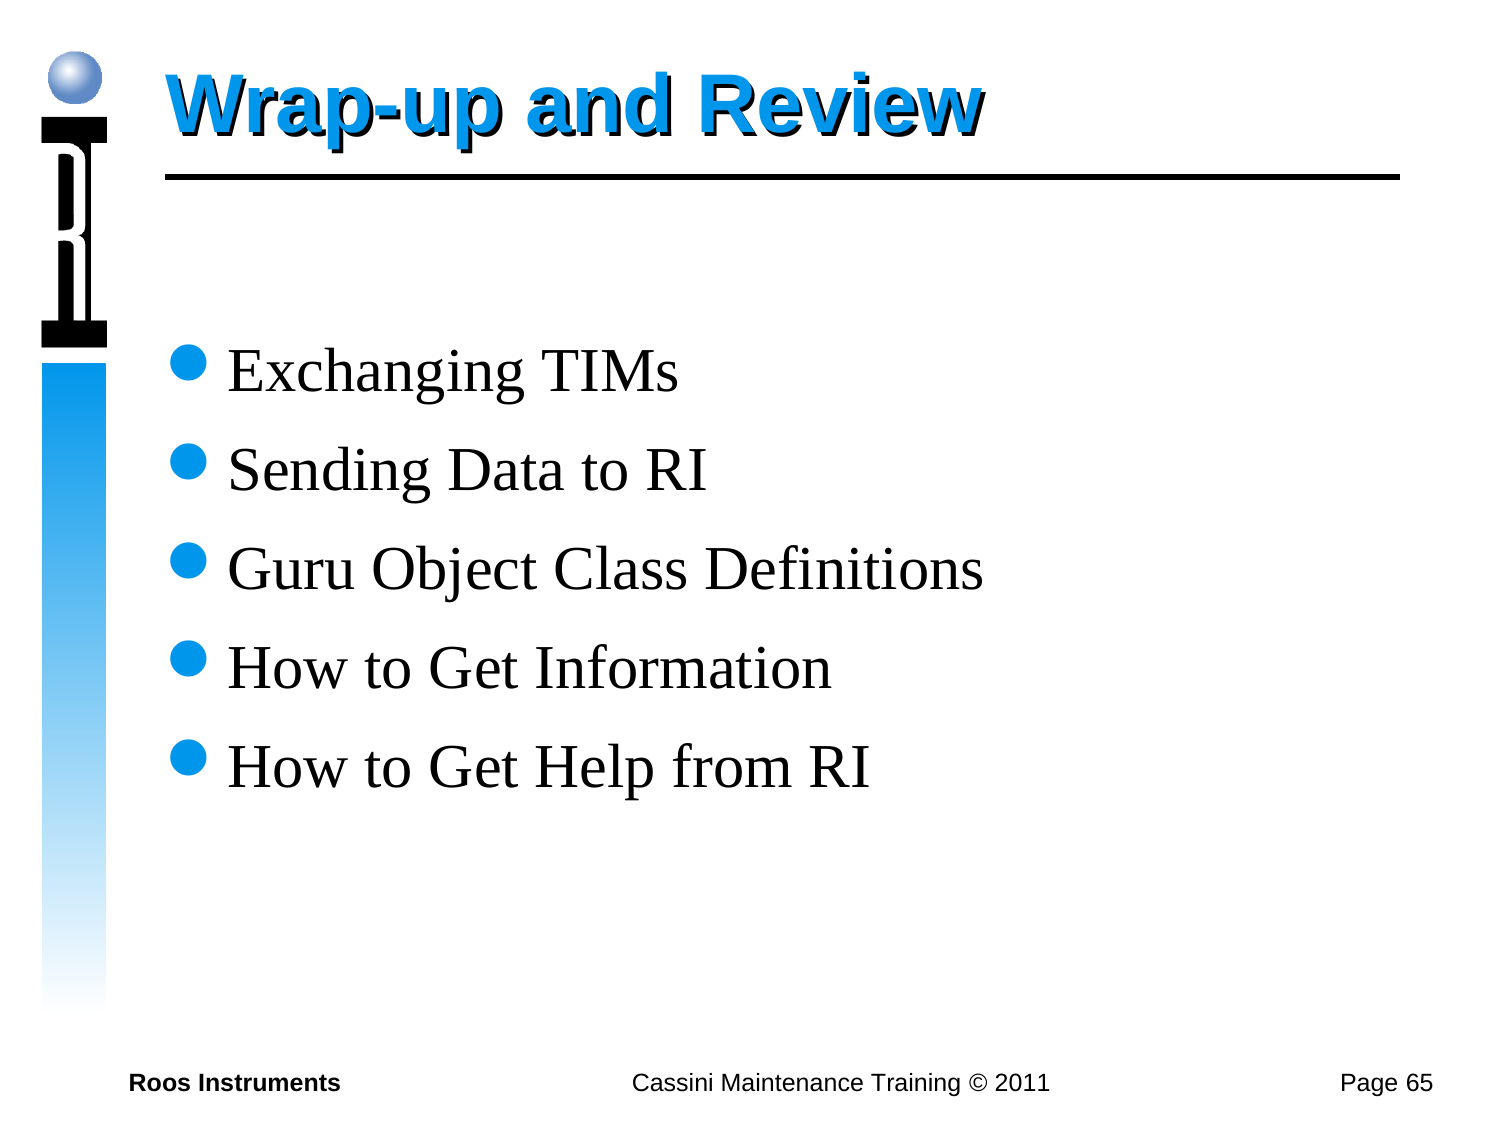

# Wrap-up and Review
Exchanging TIMs
Sending Data to RI
Guru Object Class Definitions
How to Get Information
How to Get Help from RI